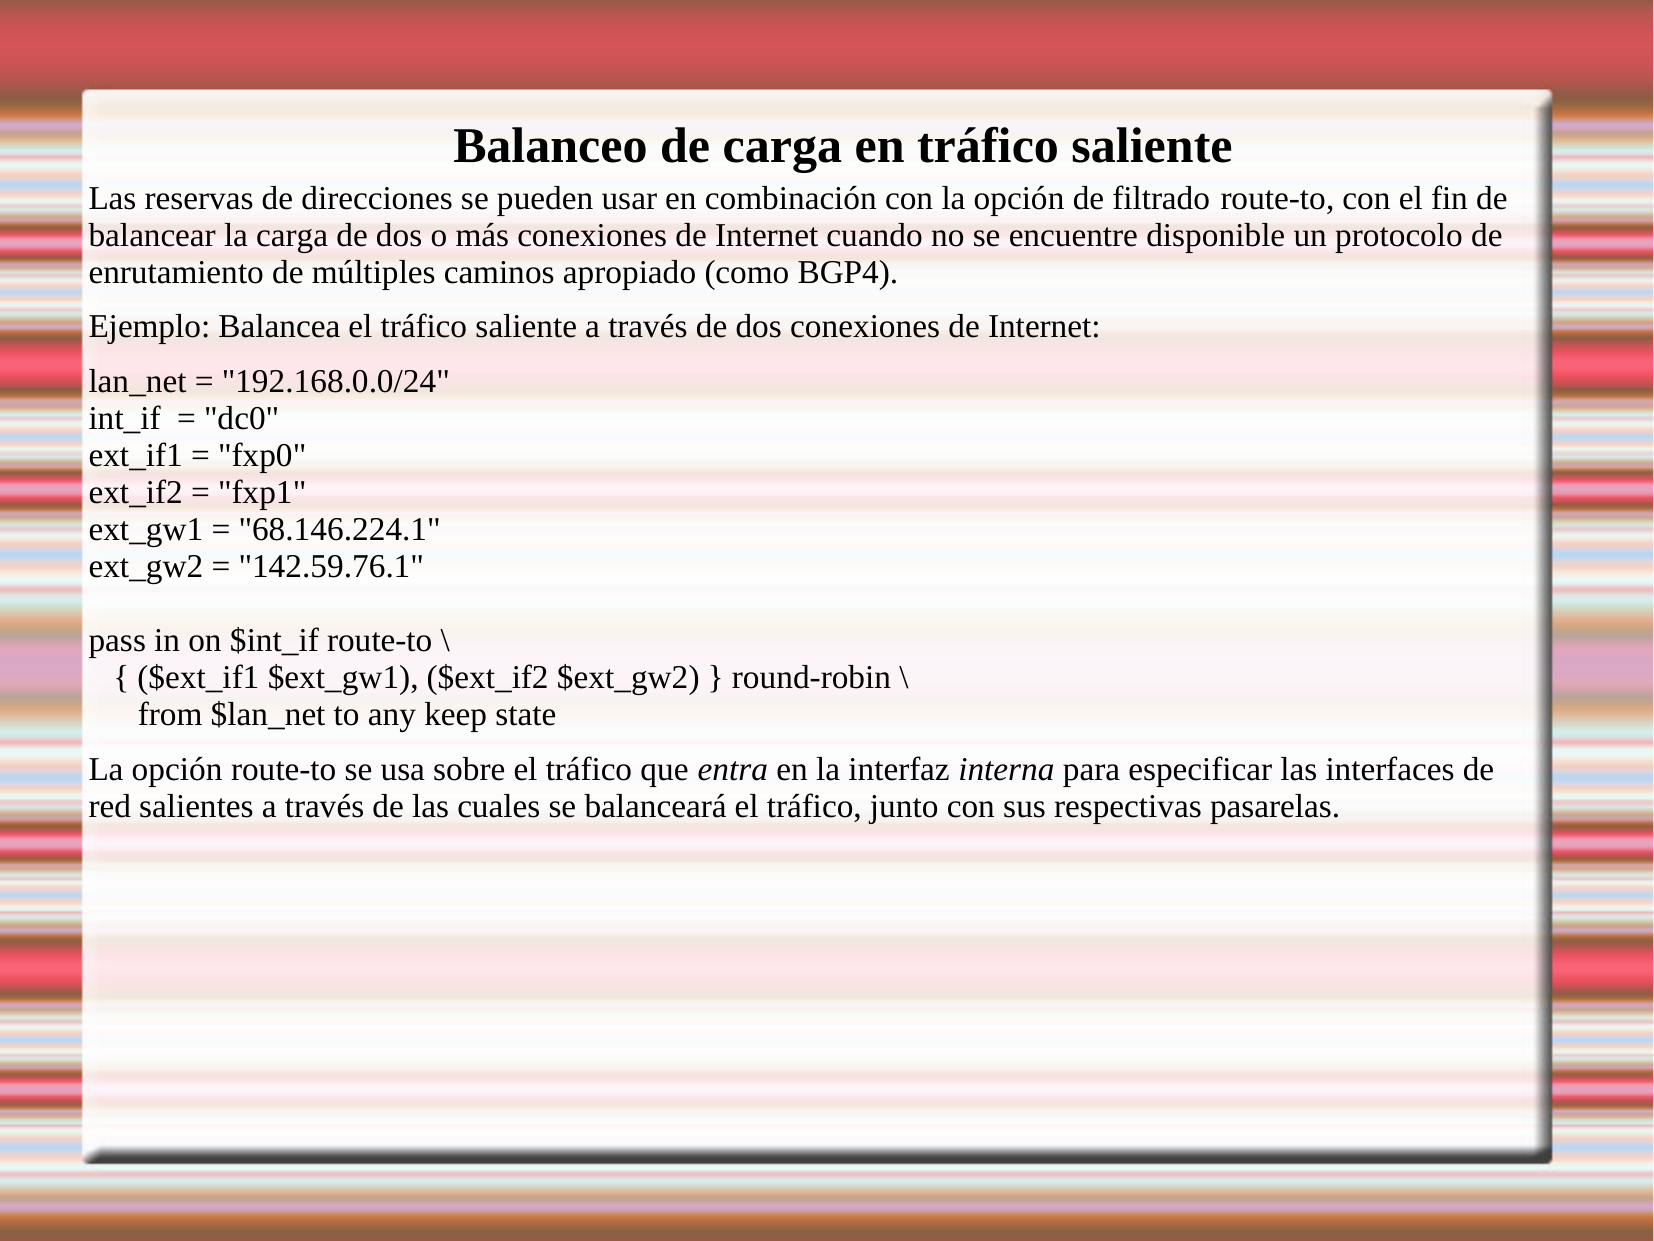

Balanceo de carga en tráfico saliente
Las reservas de direcciones se pueden usar en combinación con la opción de filtrado route-to, con el fin de balancear la carga de dos o más conexiones de Internet cuando no se encuentre disponible un protocolo de enrutamiento de múltiples caminos apropiado (como BGP4).
Ejemplo: Balancea el tráfico saliente a través de dos conexiones de Internet:
lan_net = "192.168.0.0/24"
int_if  = "dc0"
ext_if1 = "fxp0"
ext_if2 = "fxp1"
ext_gw1 = "68.146.224.1"
ext_gw2 = "142.59.76.1"
pass in on $int_if route-to \
   { ($ext_if1 $ext_gw1), ($ext_if2 $ext_gw2) } round-robin \
    from $lan_net to any keep state
La opción route-to se usa sobre el tráfico que entra en la interfaz interna para especificar las interfaces de red salientes a través de las cuales se balanceará el tráfico, junto con sus respectivas pasarelas.